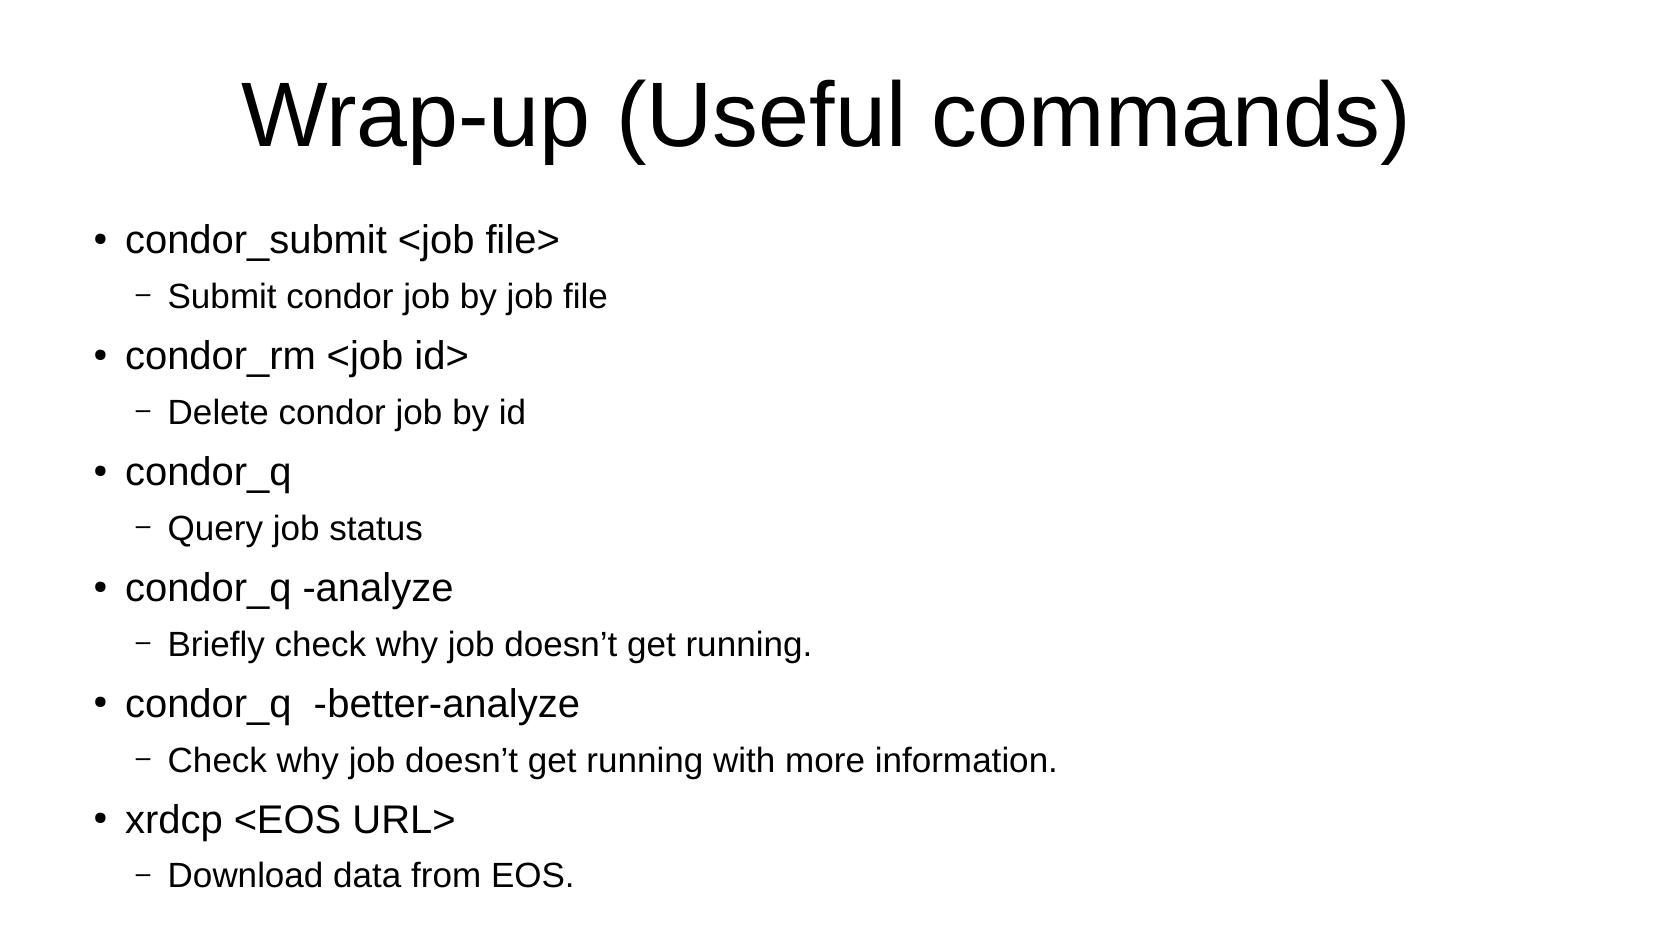

# Wrap-up (Useful commands)
condor_submit <job file>
Submit condor job by job file
condor_rm <job id>
Delete condor job by id
condor_q
Query job status
condor_q -analyze
Briefly check why job doesn’t get running.
condor_q -better-analyze
Check why job doesn’t get running with more information.
xrdcp <EOS URL>
Download data from EOS.